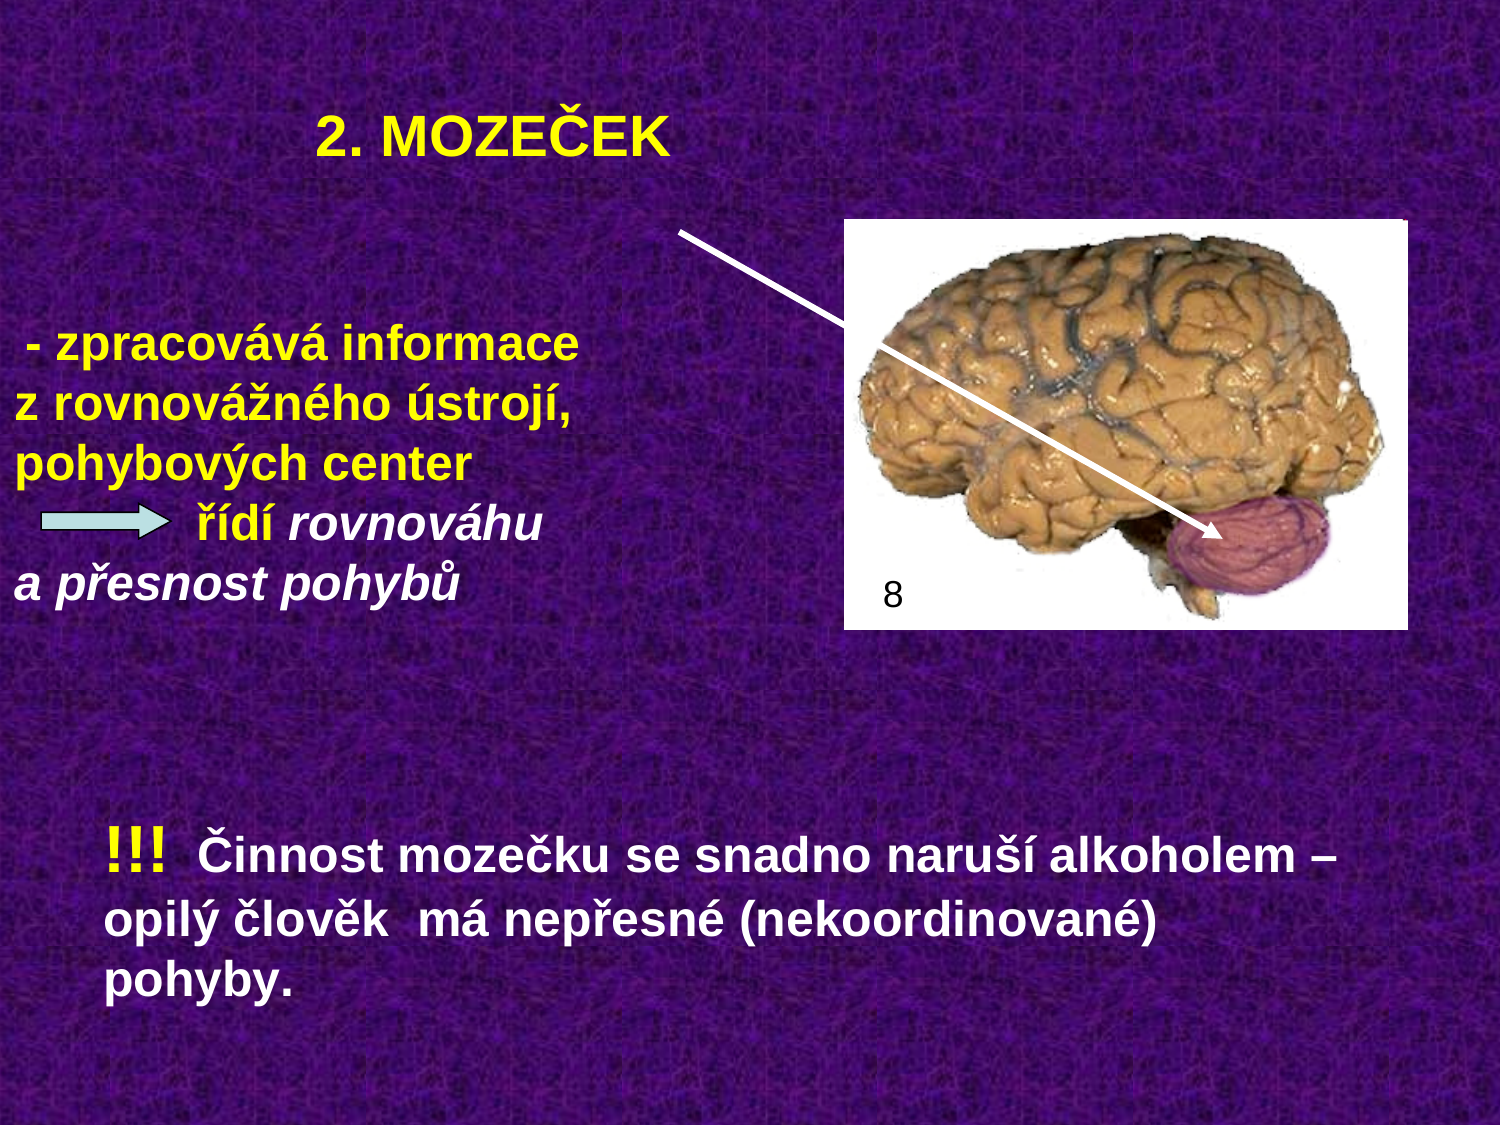

2. MOZEČEK
 - zpracovává informace
z rovnovážného ústrojí, pohybových center
 řídí rovnováhu
a přesnost pohybů
8
!!! Činnost mozečku se snadno naruší alkoholem – opilý člověk má nepřesné (nekoordinované) pohyby.